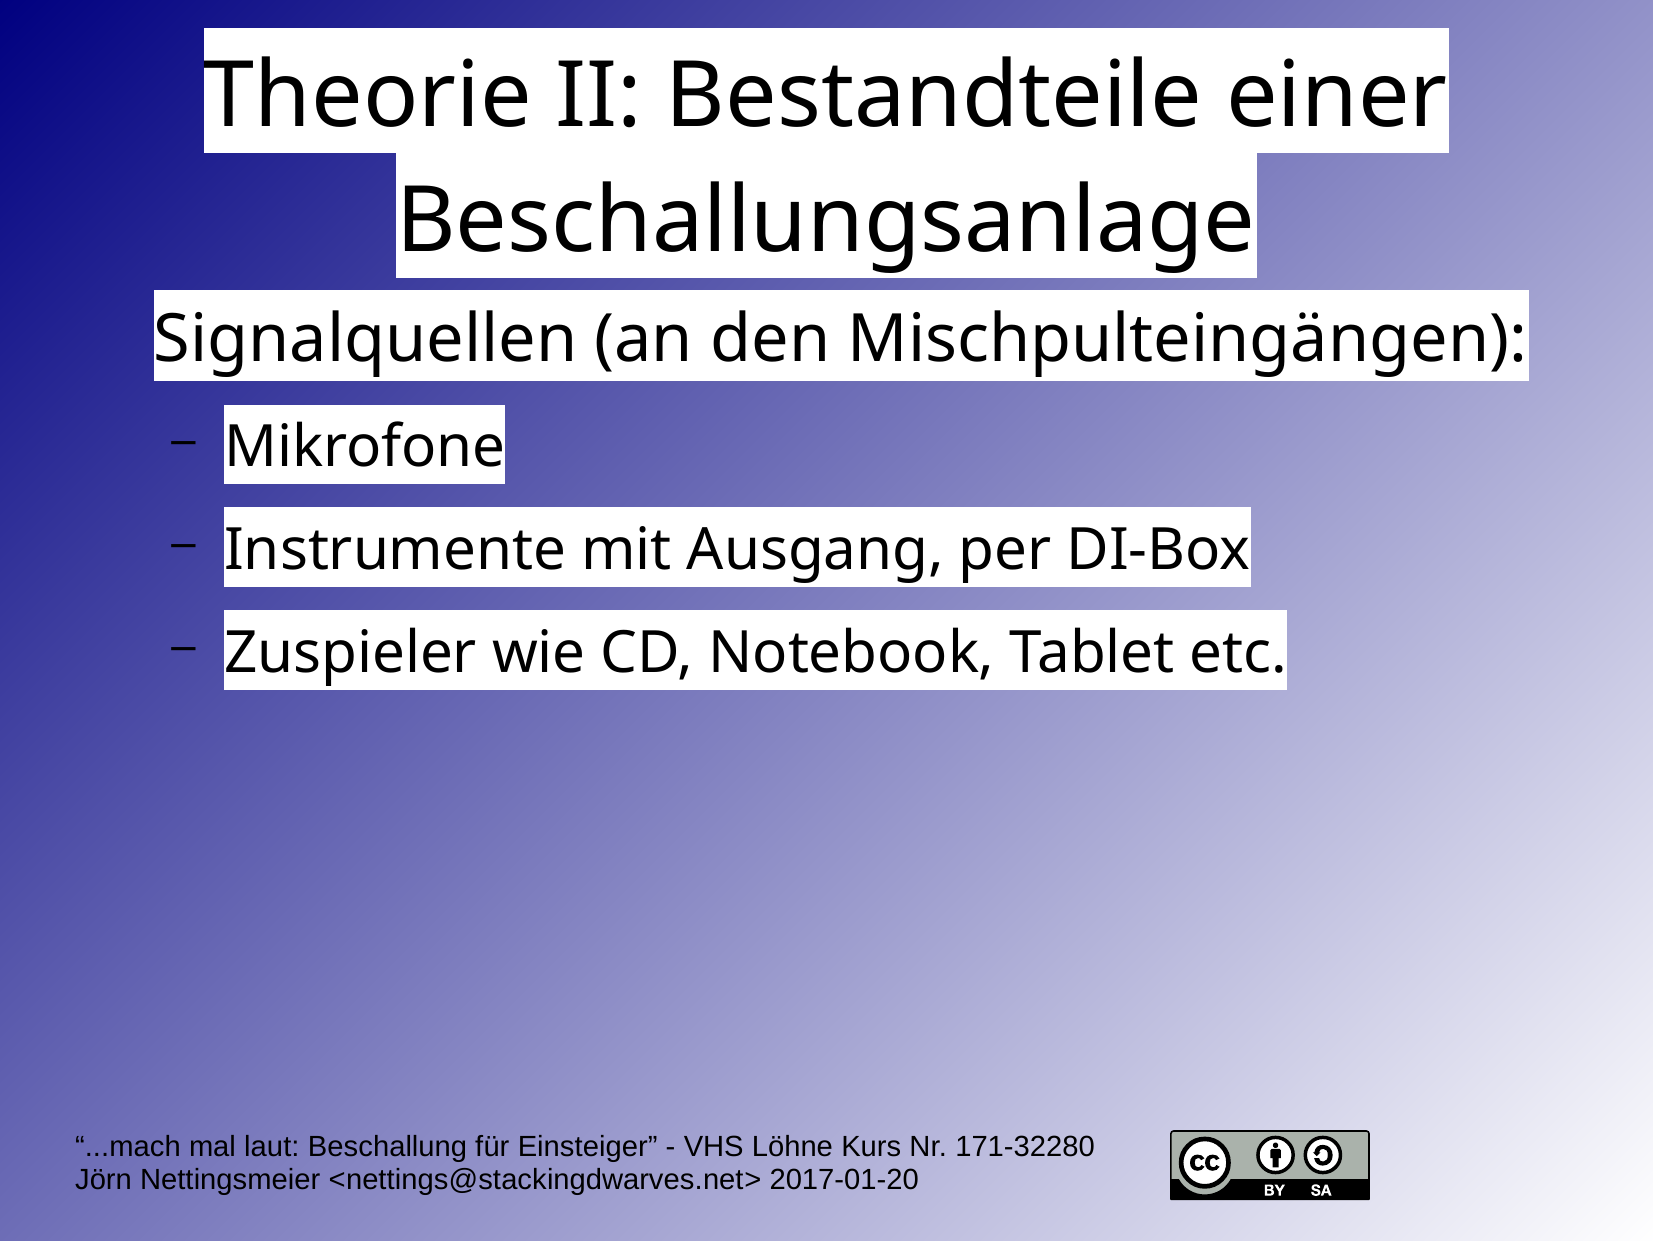

# Theorie II: Bestandteile einer Beschallungsanlage
Signalquellen (an den Mischpulteingängen):
Mikrofone
Instrumente mit Ausgang, per DI-Box
Zuspieler wie CD, Notebook, Tablet etc.